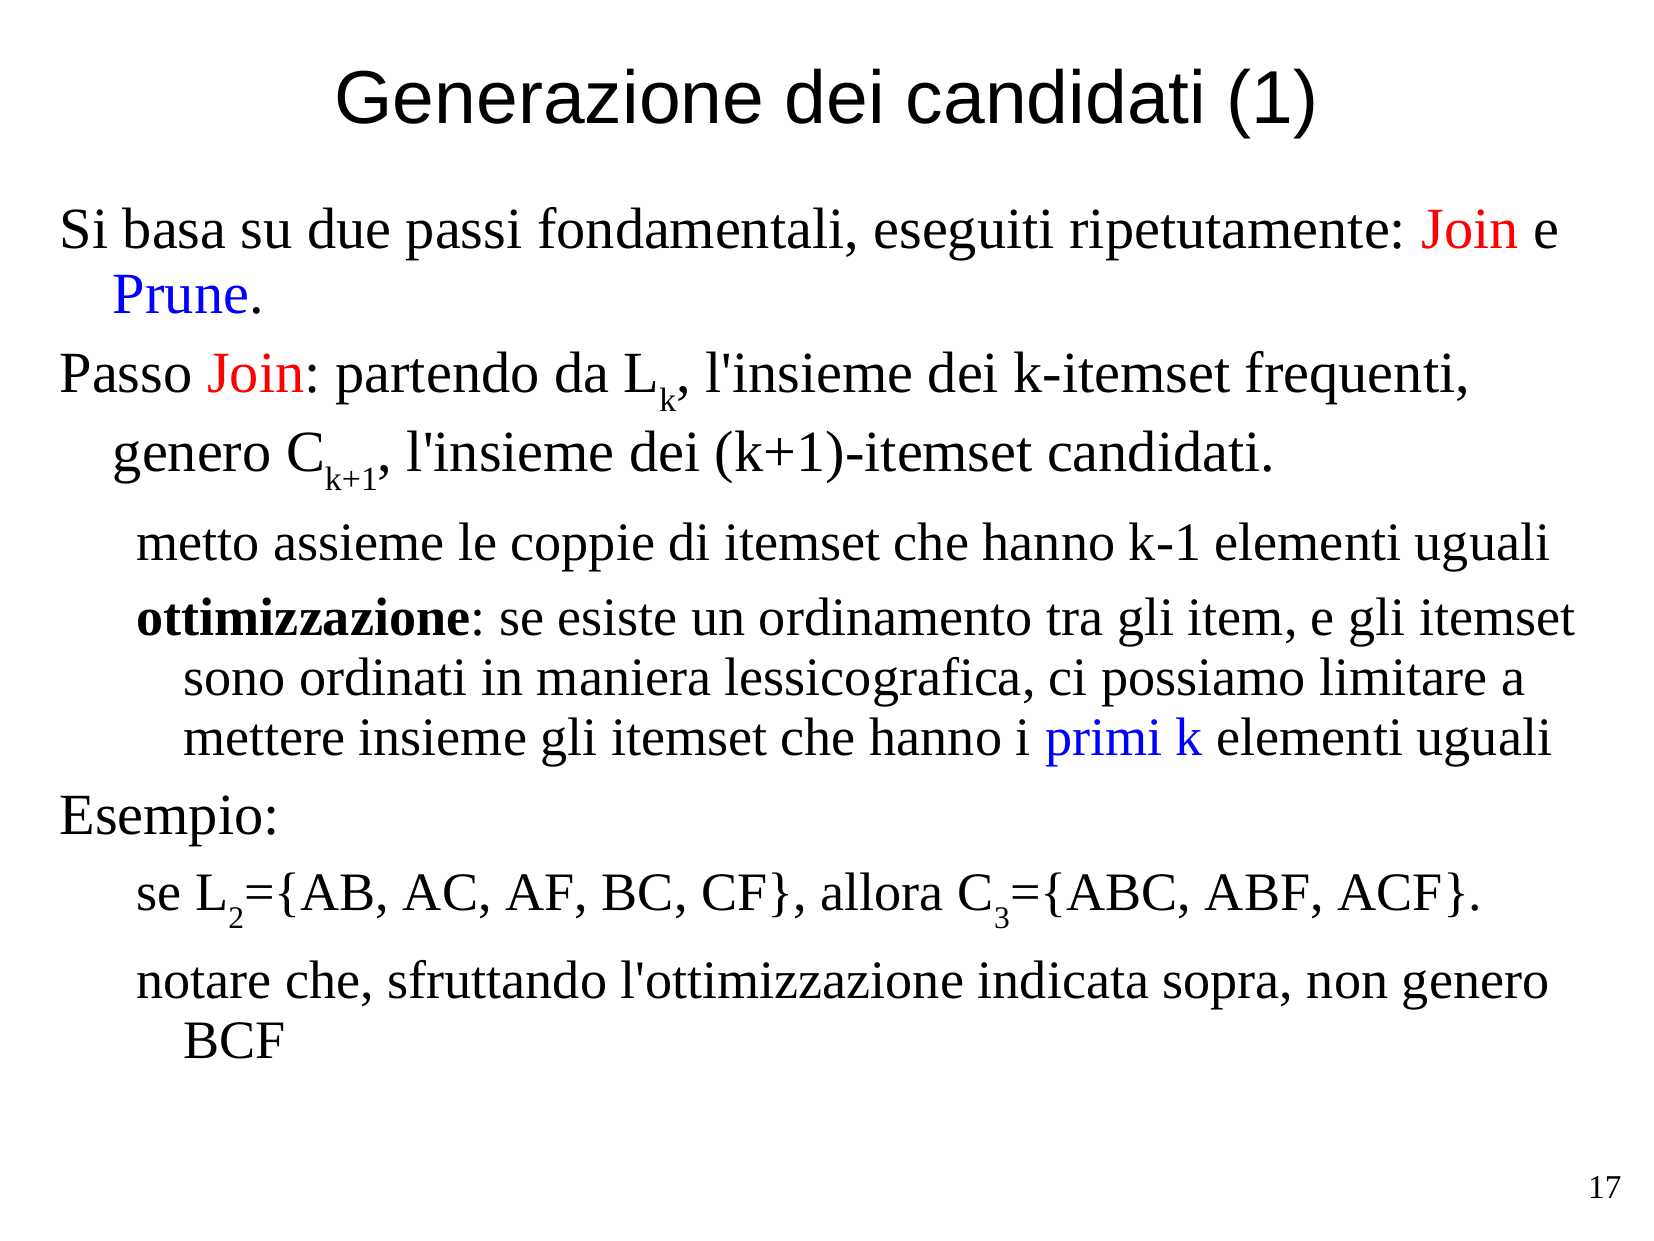

# Generazione dei candidati (1)
Si basa su due passi fondamentali, eseguiti ripetutamente: Join e Prune.
Passo Join: partendo da Lk, l'insieme dei k-itemset frequenti, genero Ck+1, l'insieme dei (k+1)-itemset candidati.
metto assieme le coppie di itemset che hanno k-1 elementi uguali
ottimizzazione: se esiste un ordinamento tra gli item, e gli itemset sono ordinati in maniera lessicografica, ci possiamo limitare a mettere insieme gli itemset che hanno i primi k elementi uguali
Esempio:
se L2={AB, AC, AF, BC, CF}, allora C3={ABC, ABF, ACF}.
notare che, sfruttando l'ottimizzazione indicata sopra, non genero BCF